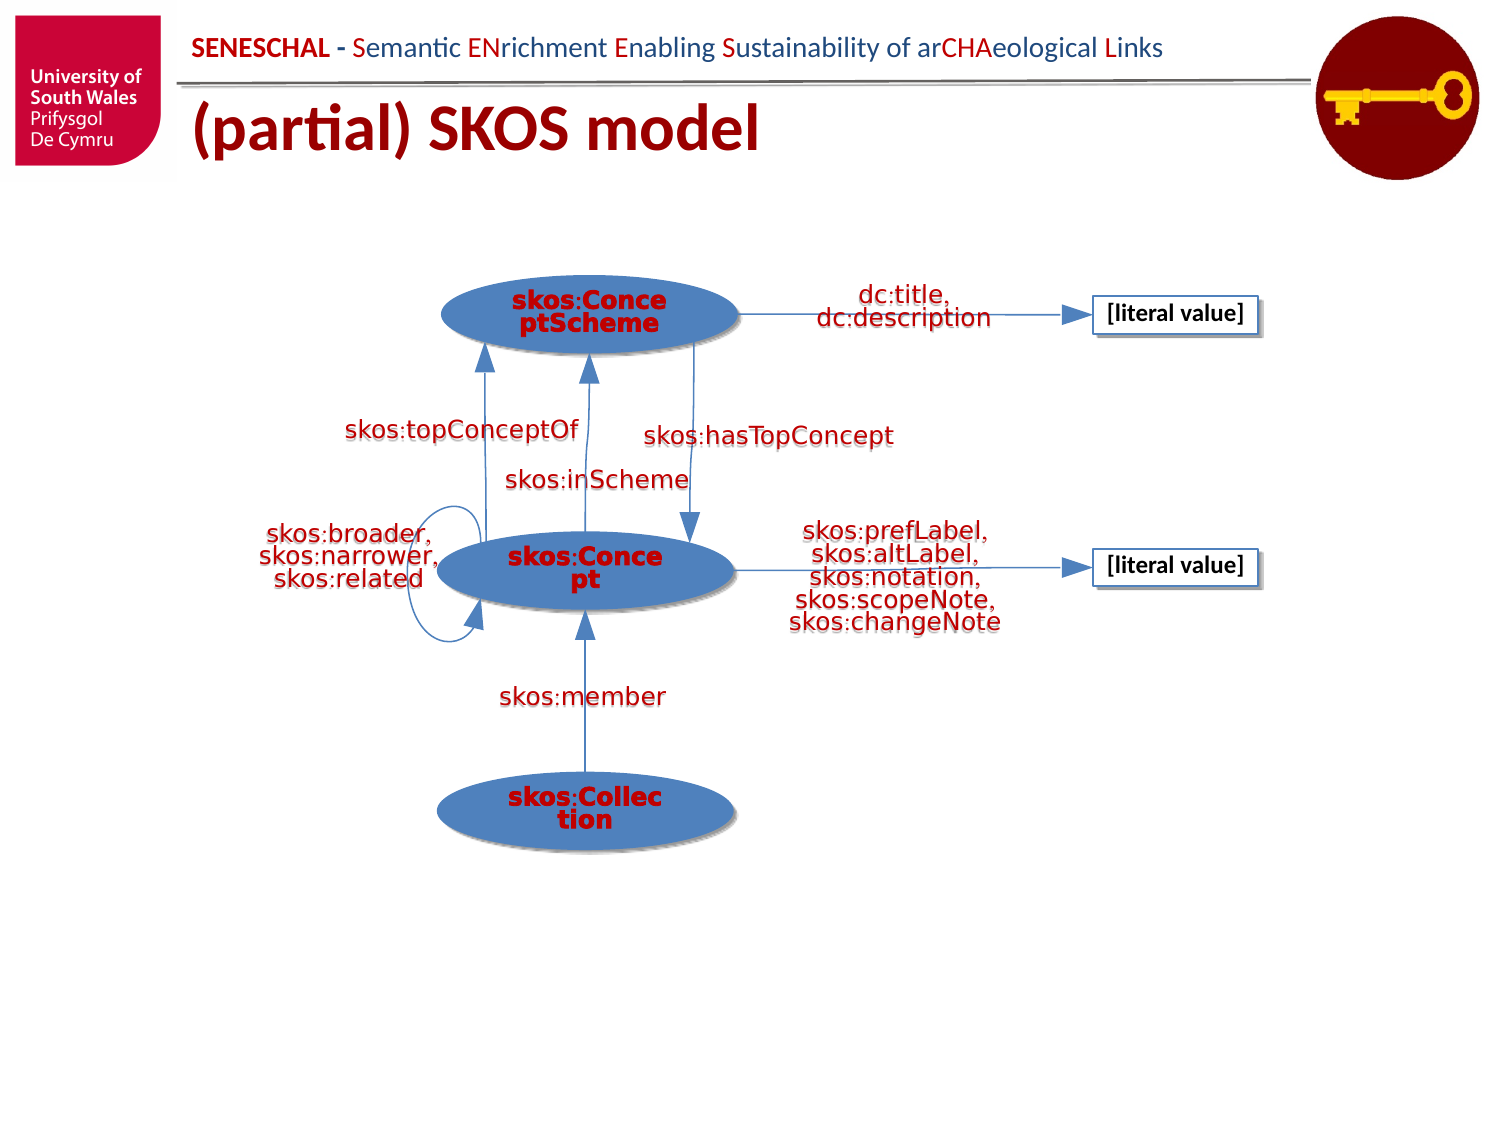

SENESCHAL - Semantic ENrichment Enabling Sustainability of arCHAeological Links
# (partial) SKOS model
skos:ConceptScheme
dc:title,
dc:description
[literal value]
skos:topConceptOf
skos:hasTopConcept
skos:inScheme
skos:prefLabel,
skos:altLabel,
skos:notation,
skos:scopeNote,
skos:changeNote
skos:broader,
skos:narrower,
skos:related
skos:Concept
[literal value]
skos:member
skos:Collection